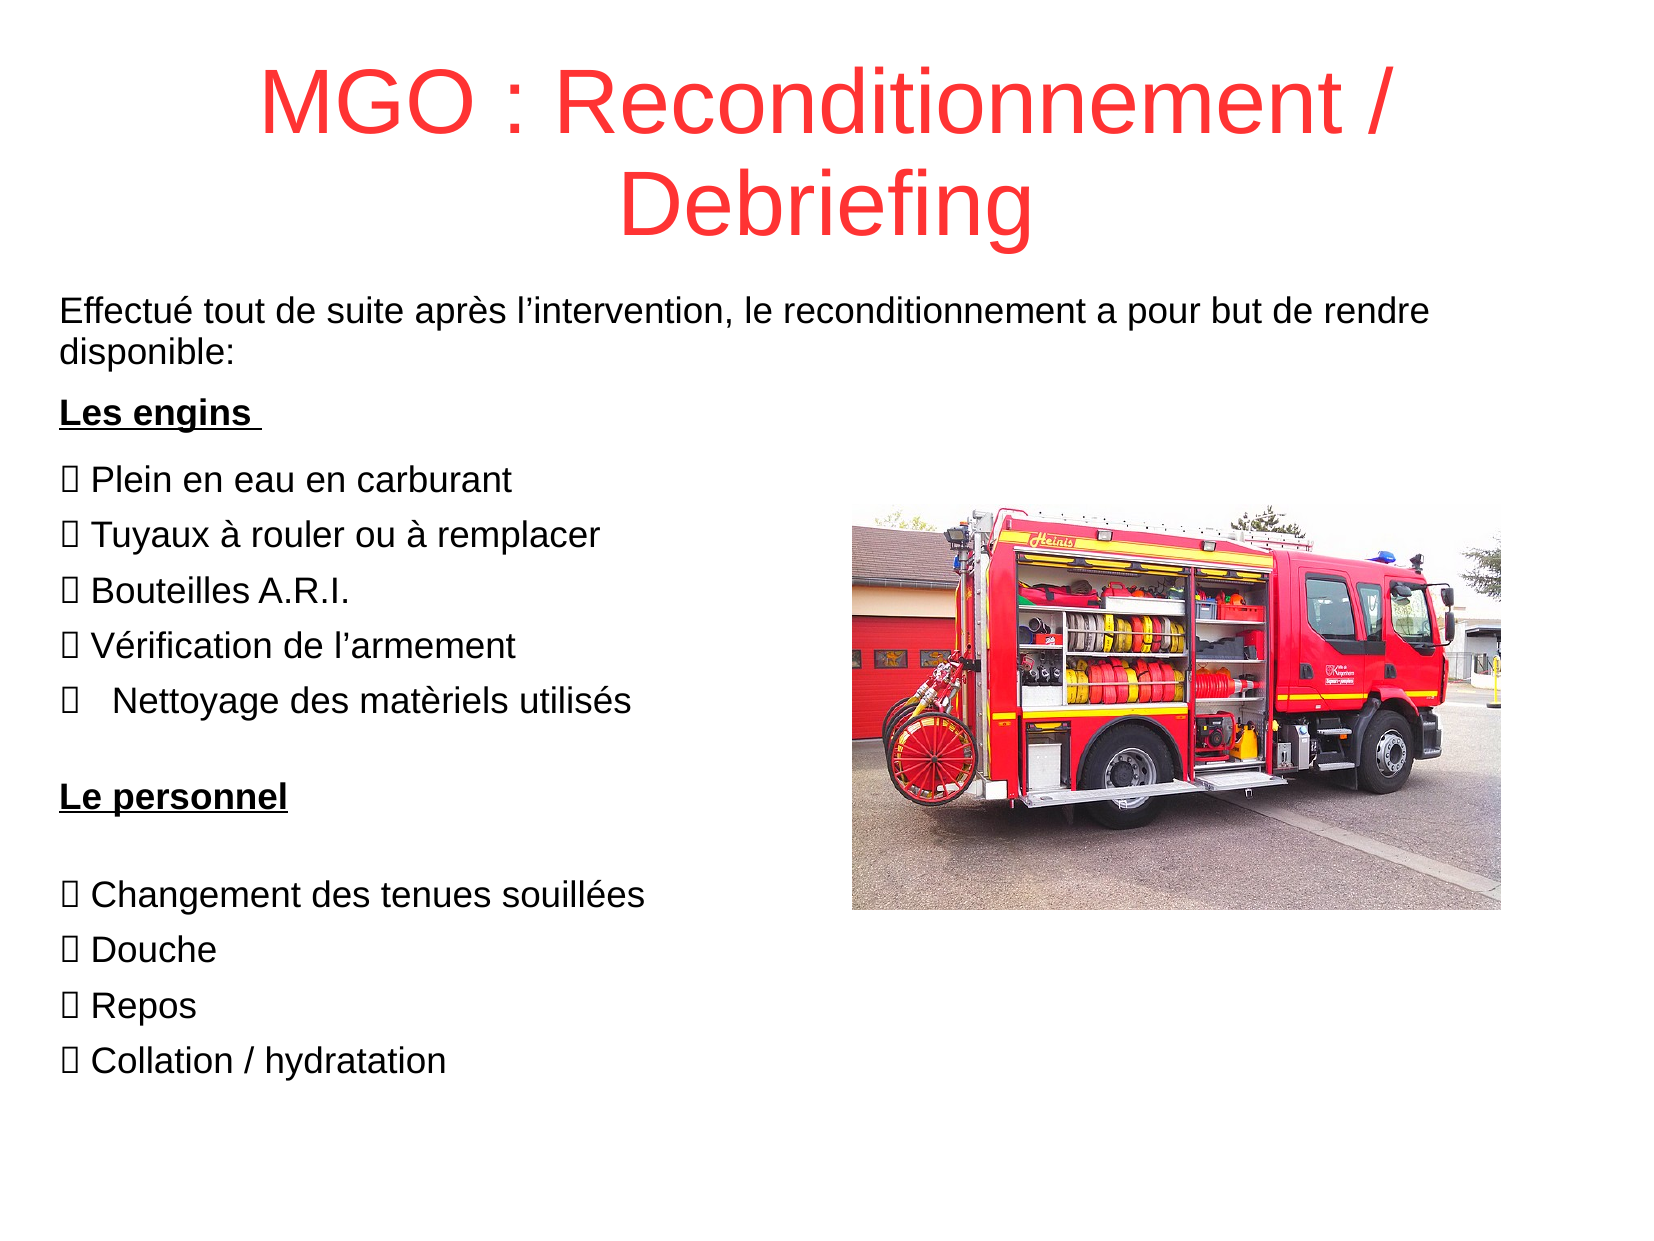

# MGO : Reconditionnement / Debriefing
Effectué tout de suite après l’intervention, le reconditionnement a pour but de rendre disponible:
Les engins
 Plein en eau en carburant
 Tuyaux à rouler ou à remplacer
 Bouteilles A.R.I.
 Vérification de l’armement
 Nettoyage des matèriels utilisés
Le personnel
 Changement des tenues souillées
 Douche
 Repos
 Collation / hydratation